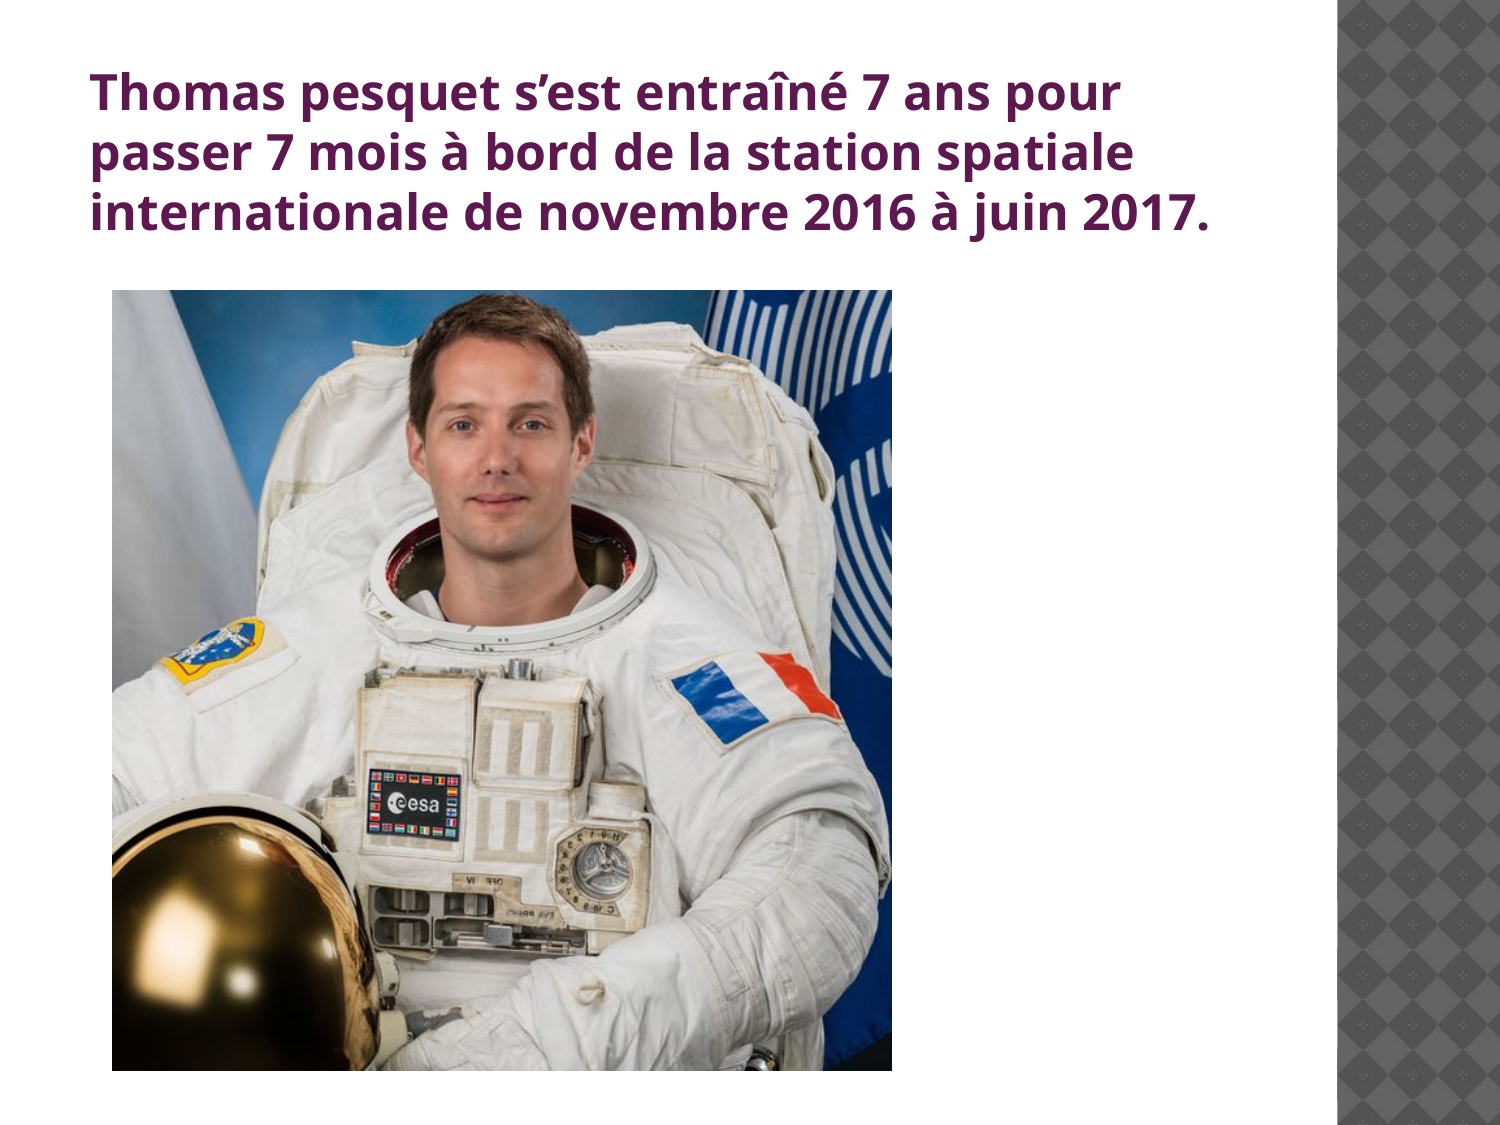

# Thomas pesquet s’est entraîné 7 ans pour passer 7 mois à bord de la station spatiale internationale de novembre 2016 à juin 2017.